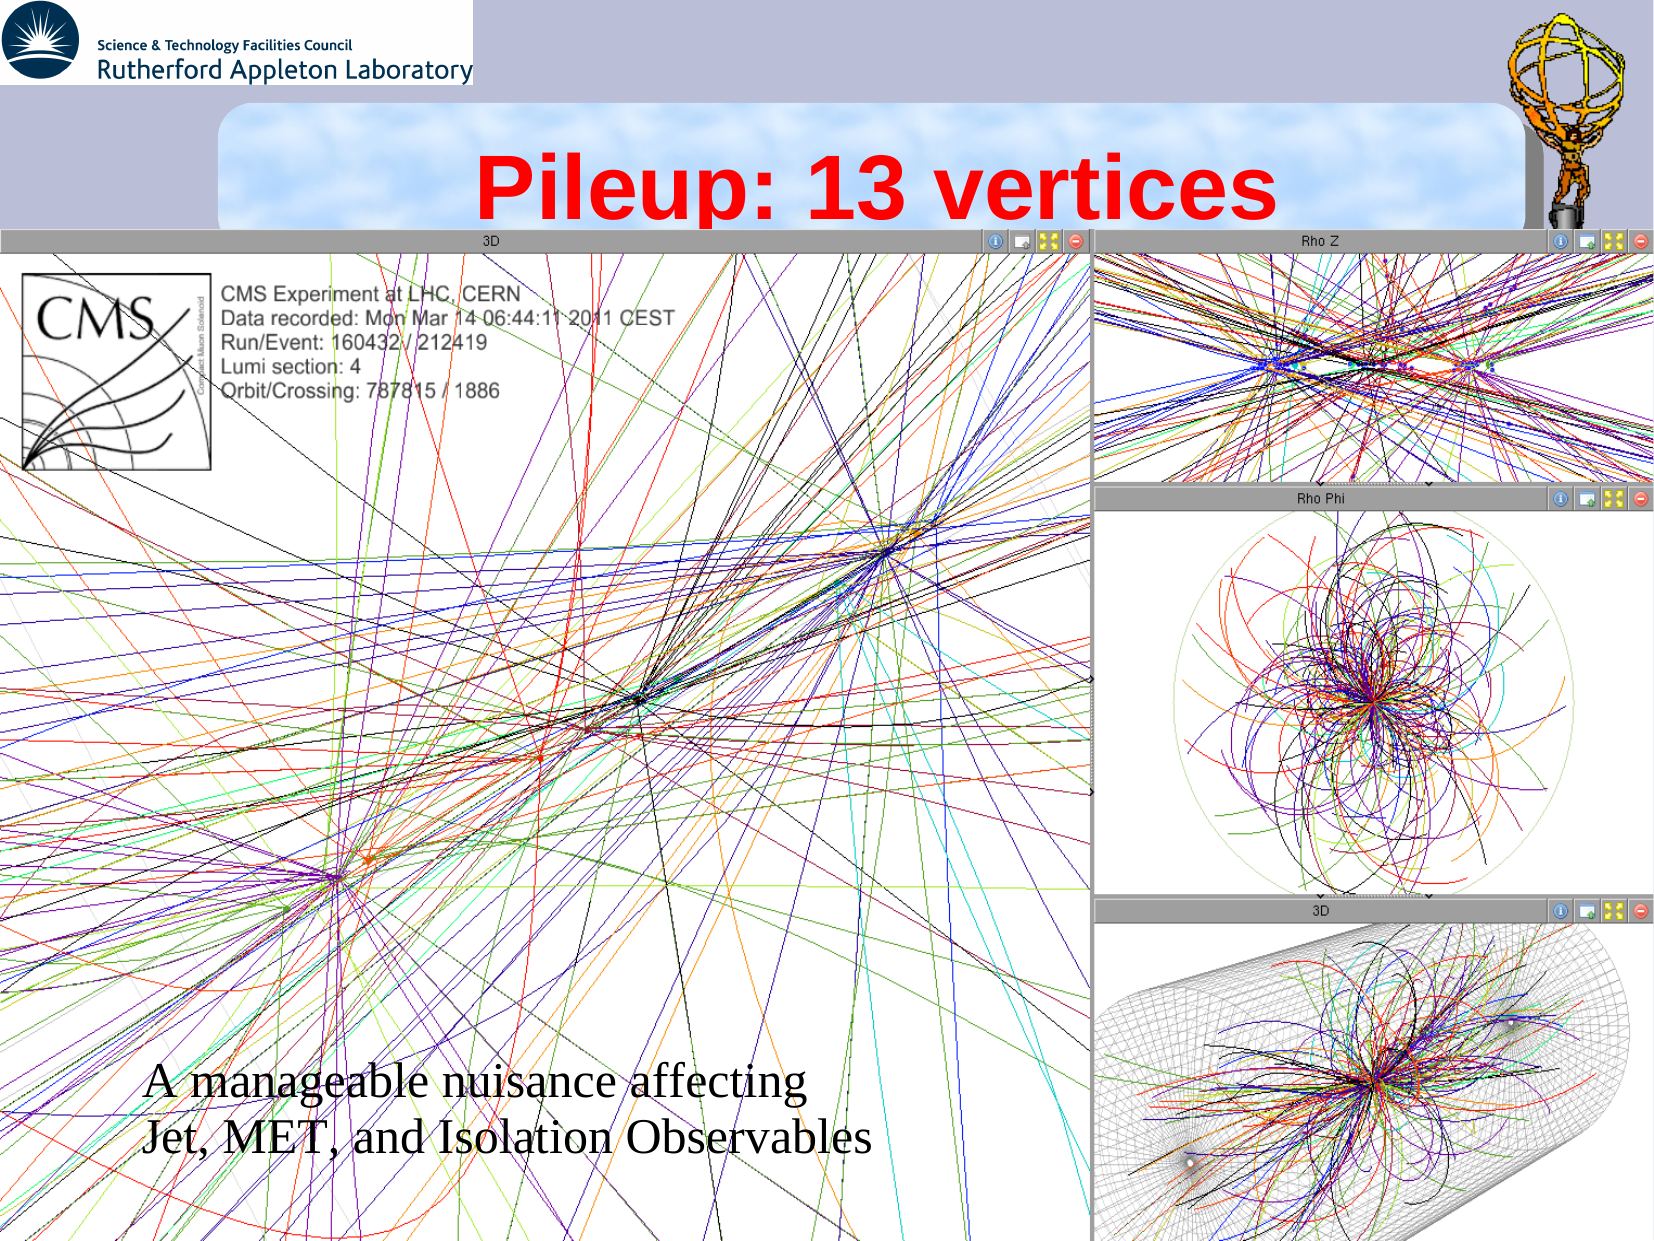

# Pileup: 13 vertices
A manageable nuisance affecting
Jet, MET, and Isolation Observables